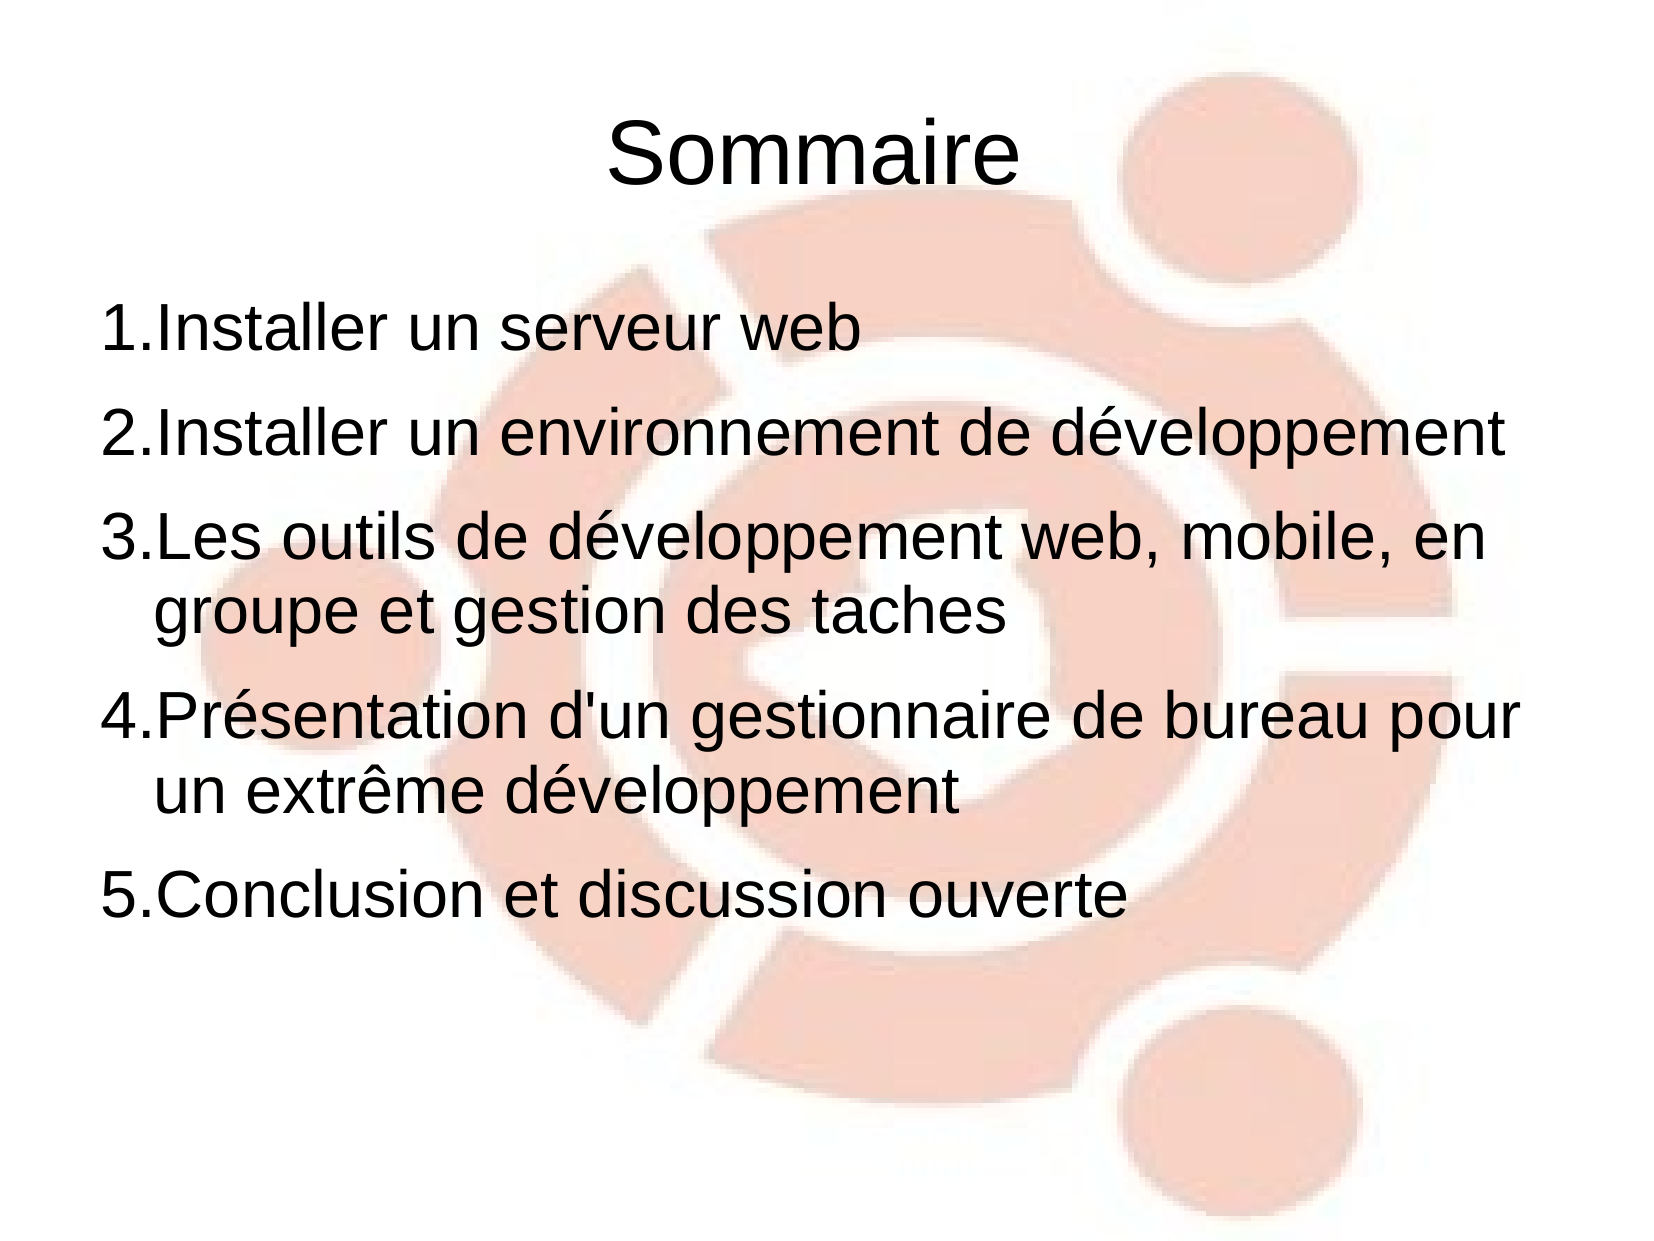

# Sommaire
Installer un serveur web
Installer un environnement de développement
Les outils de développement web, mobile, en groupe et gestion des taches
Présentation d'un gestionnaire de bureau pour un extrême développement
Conclusion et discussion ouverte